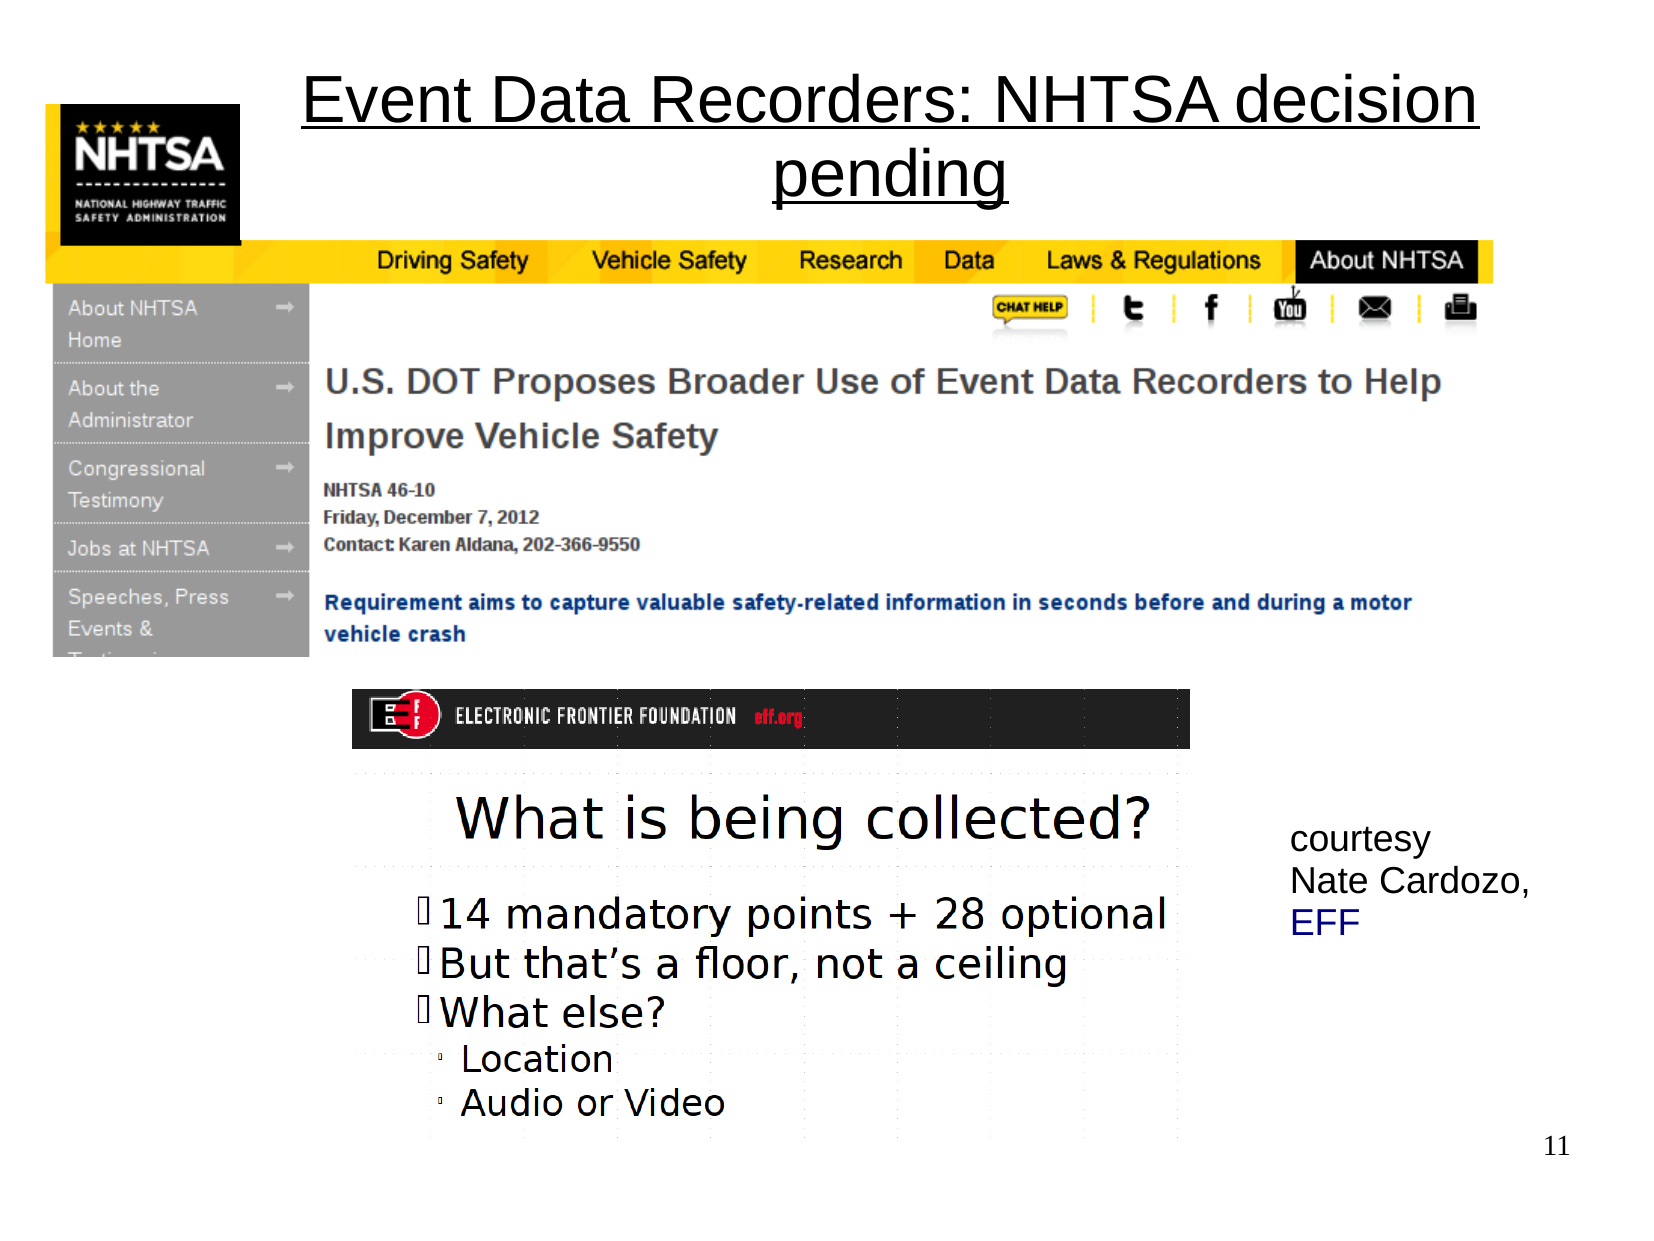

# Event Data Recorders: NHTSA decision pending
courtesy
Nate Cardozo,
EFF
11